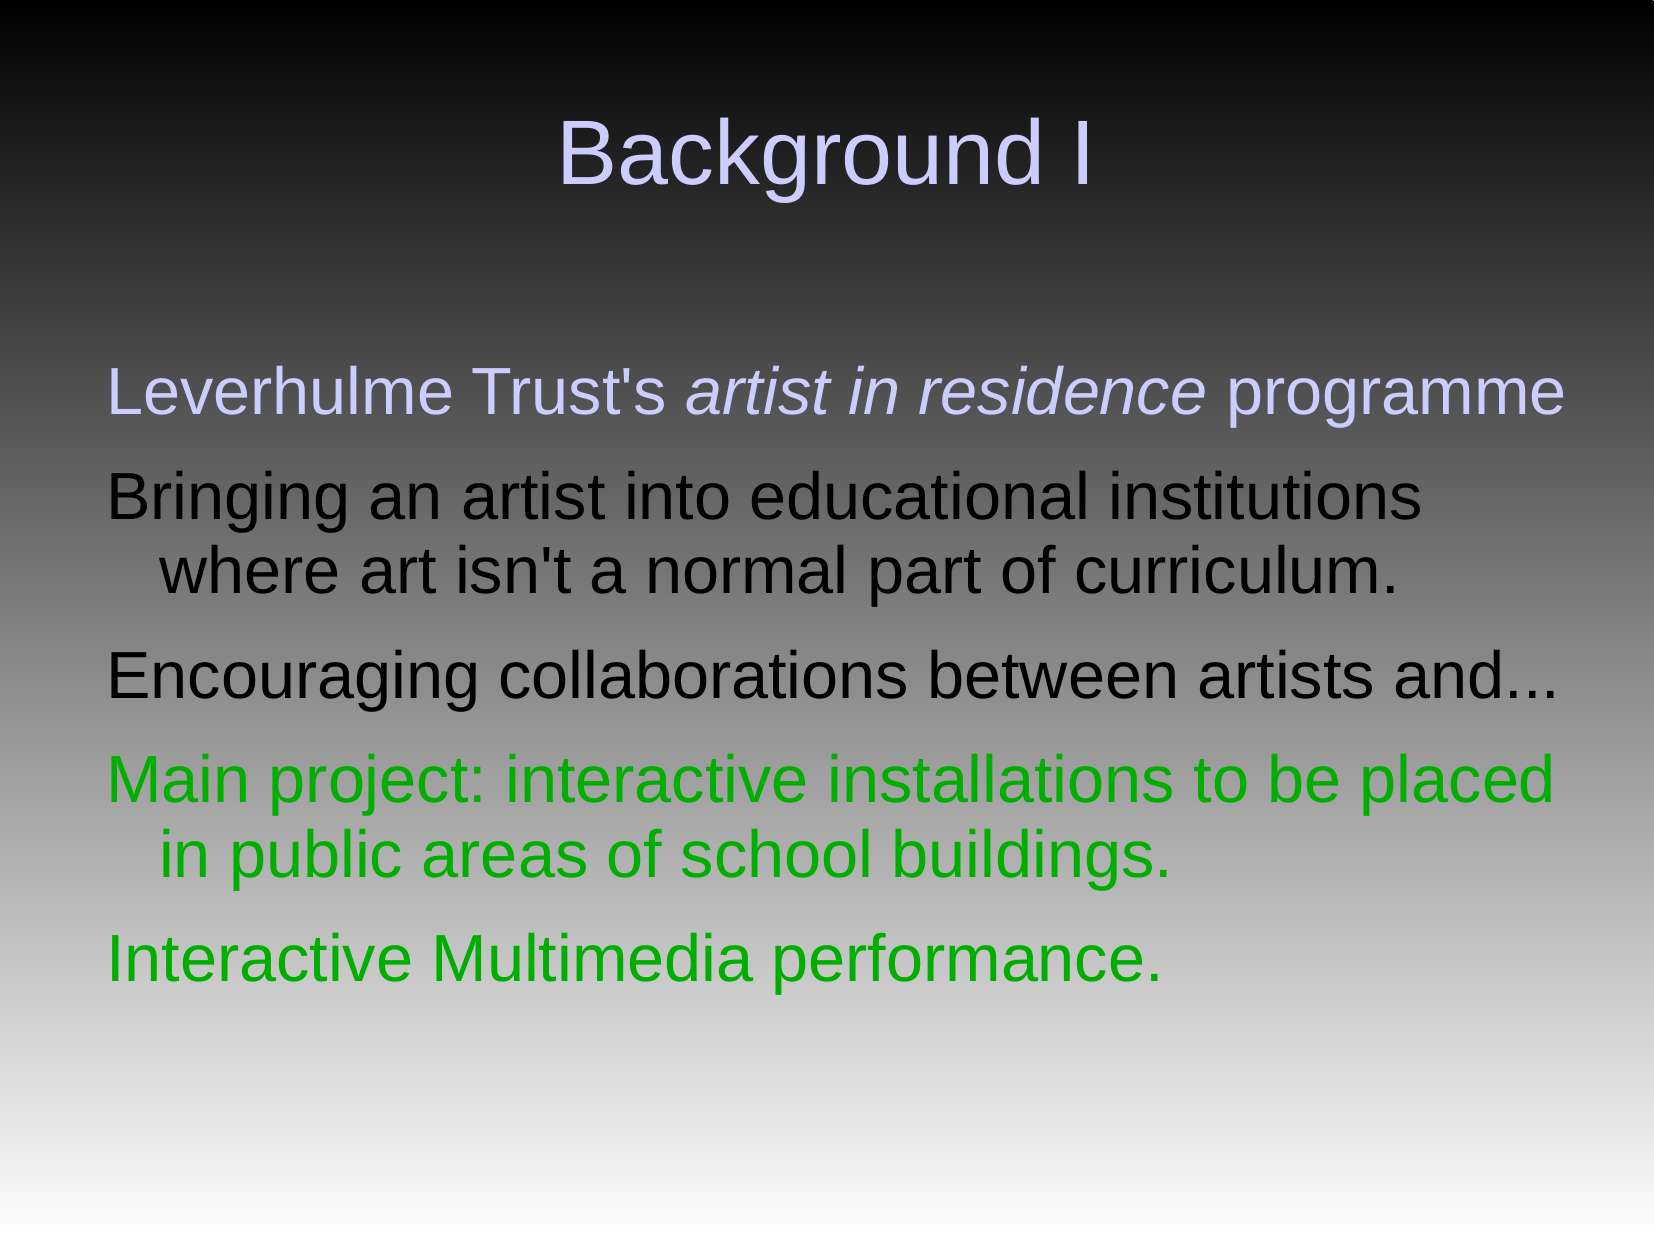

# Background I
Leverhulme Trust's artist in residence programme
Bringing an artist into educational institutions where art isn't a normal part of curriculum.
Encouraging collaborations between artists and...
Main project: interactive installations to be placed in public areas of school buildings.
Interactive Multimedia performance.